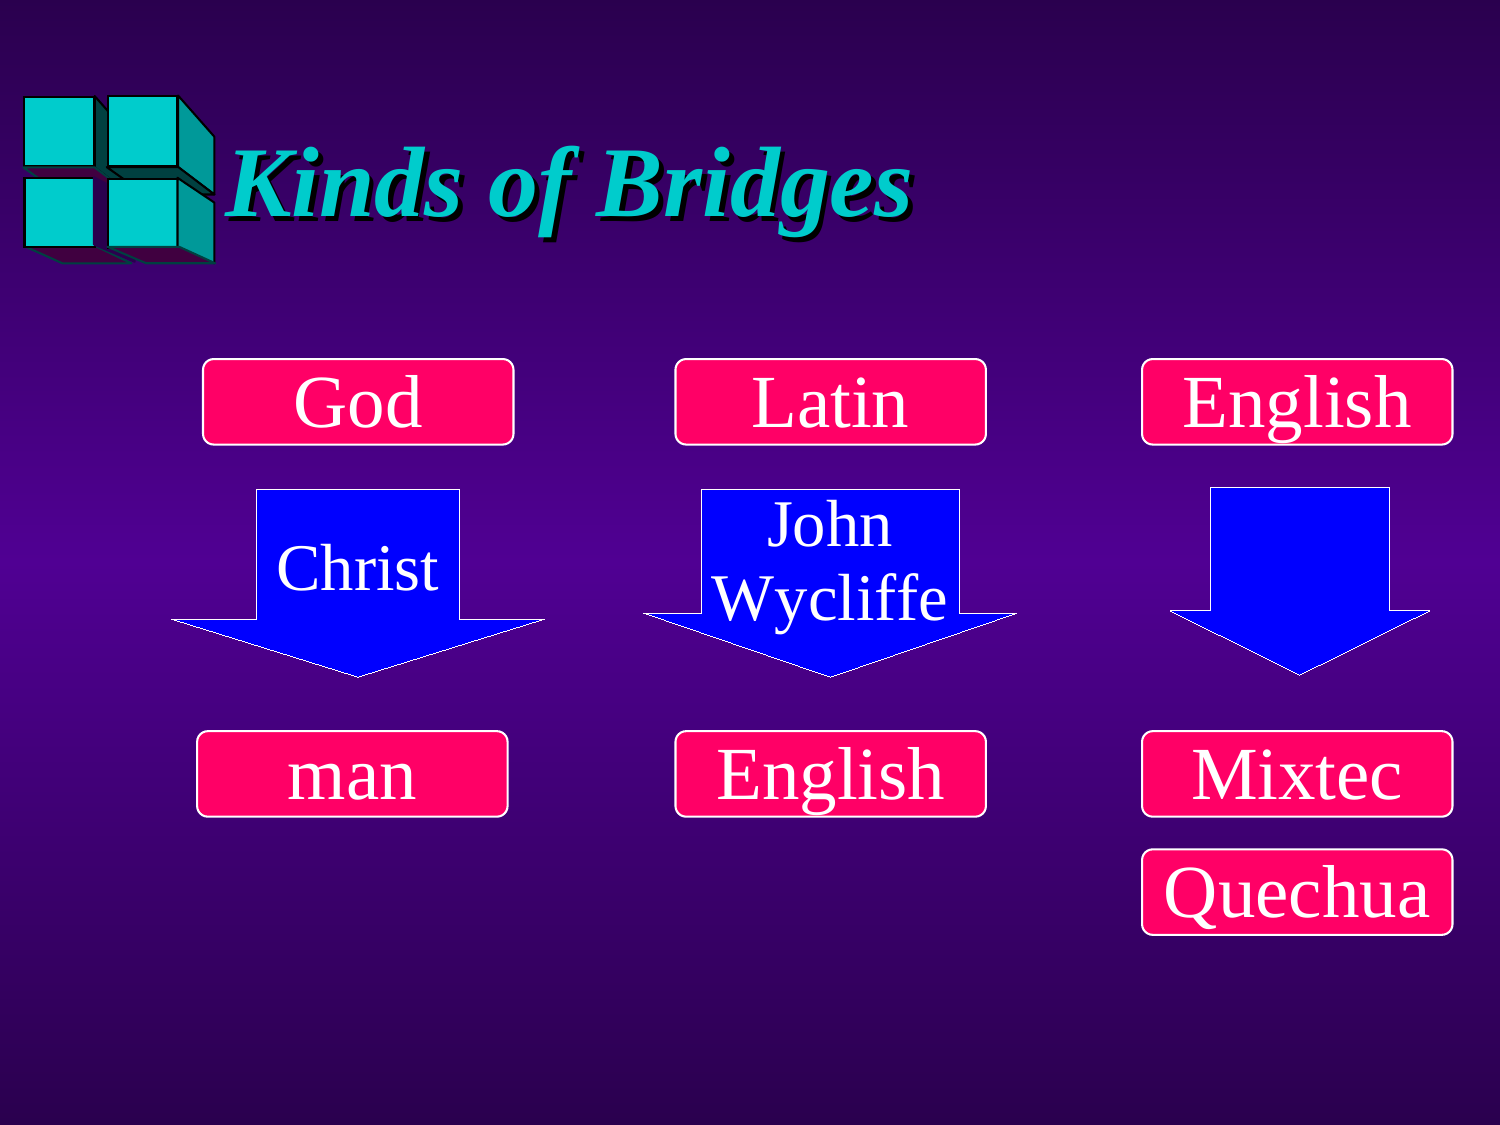

# Kinds of Bridges
God
Latin
English
English
Mixtec
Christ
John
Wycliffe
man
Quechua